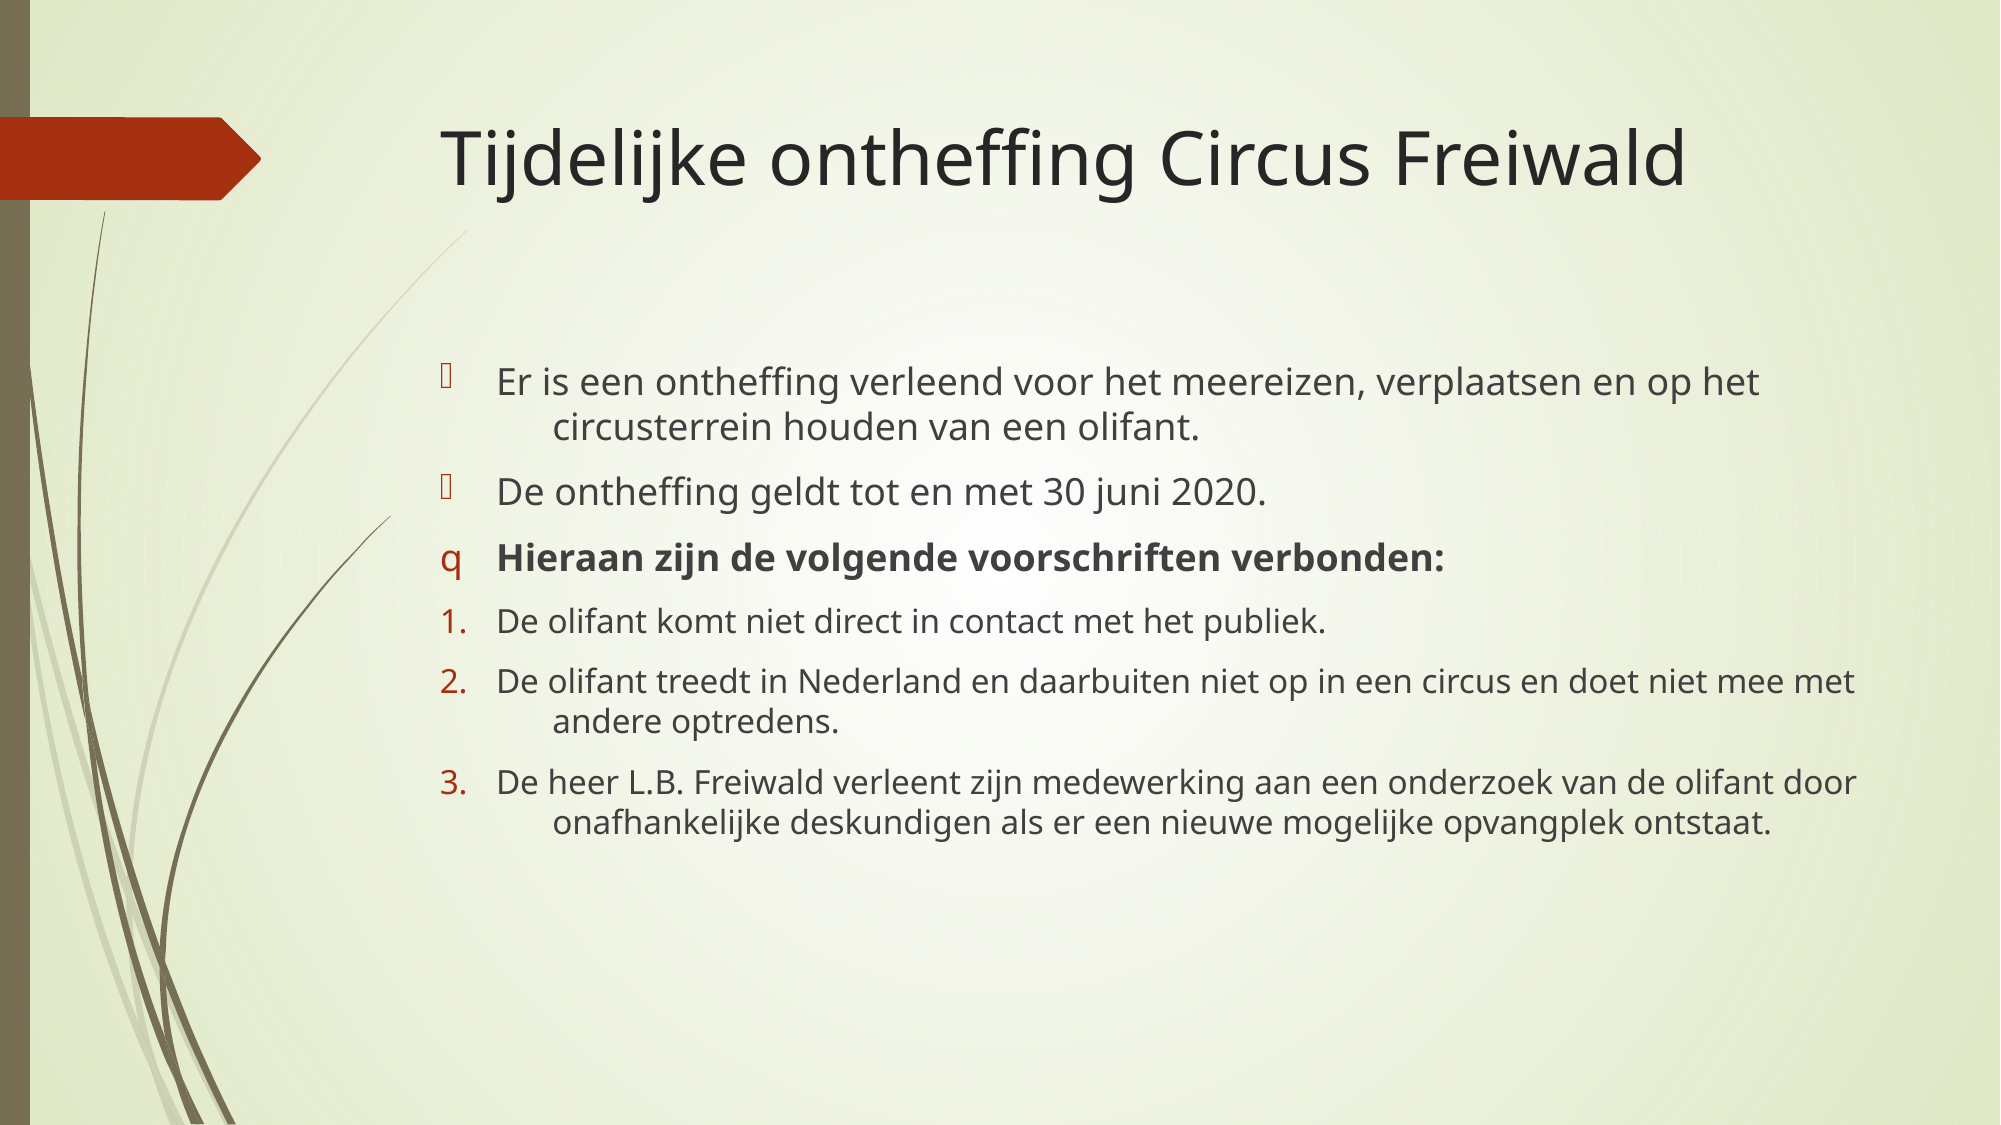

# Tijdelijke ontheffing Circus Freiwald
Er is een ontheffing verleend voor het meereizen, verplaatsen en op het circusterrein houden van een olifant.
De ontheffing geldt tot en met 30 juni 2020.
Hieraan zijn de volgende voorschriften verbonden:
De olifant komt niet direct in contact met het publiek.
De olifant treedt in Nederland en daarbuiten niet op in een circus en doet niet mee met andere optredens.
De heer L.B. Freiwald verleent zijn medewerking aan een onderzoek van de olifant door onafhankelijke deskundigen als er een nieuwe mogelijke opvangplek ontstaat.